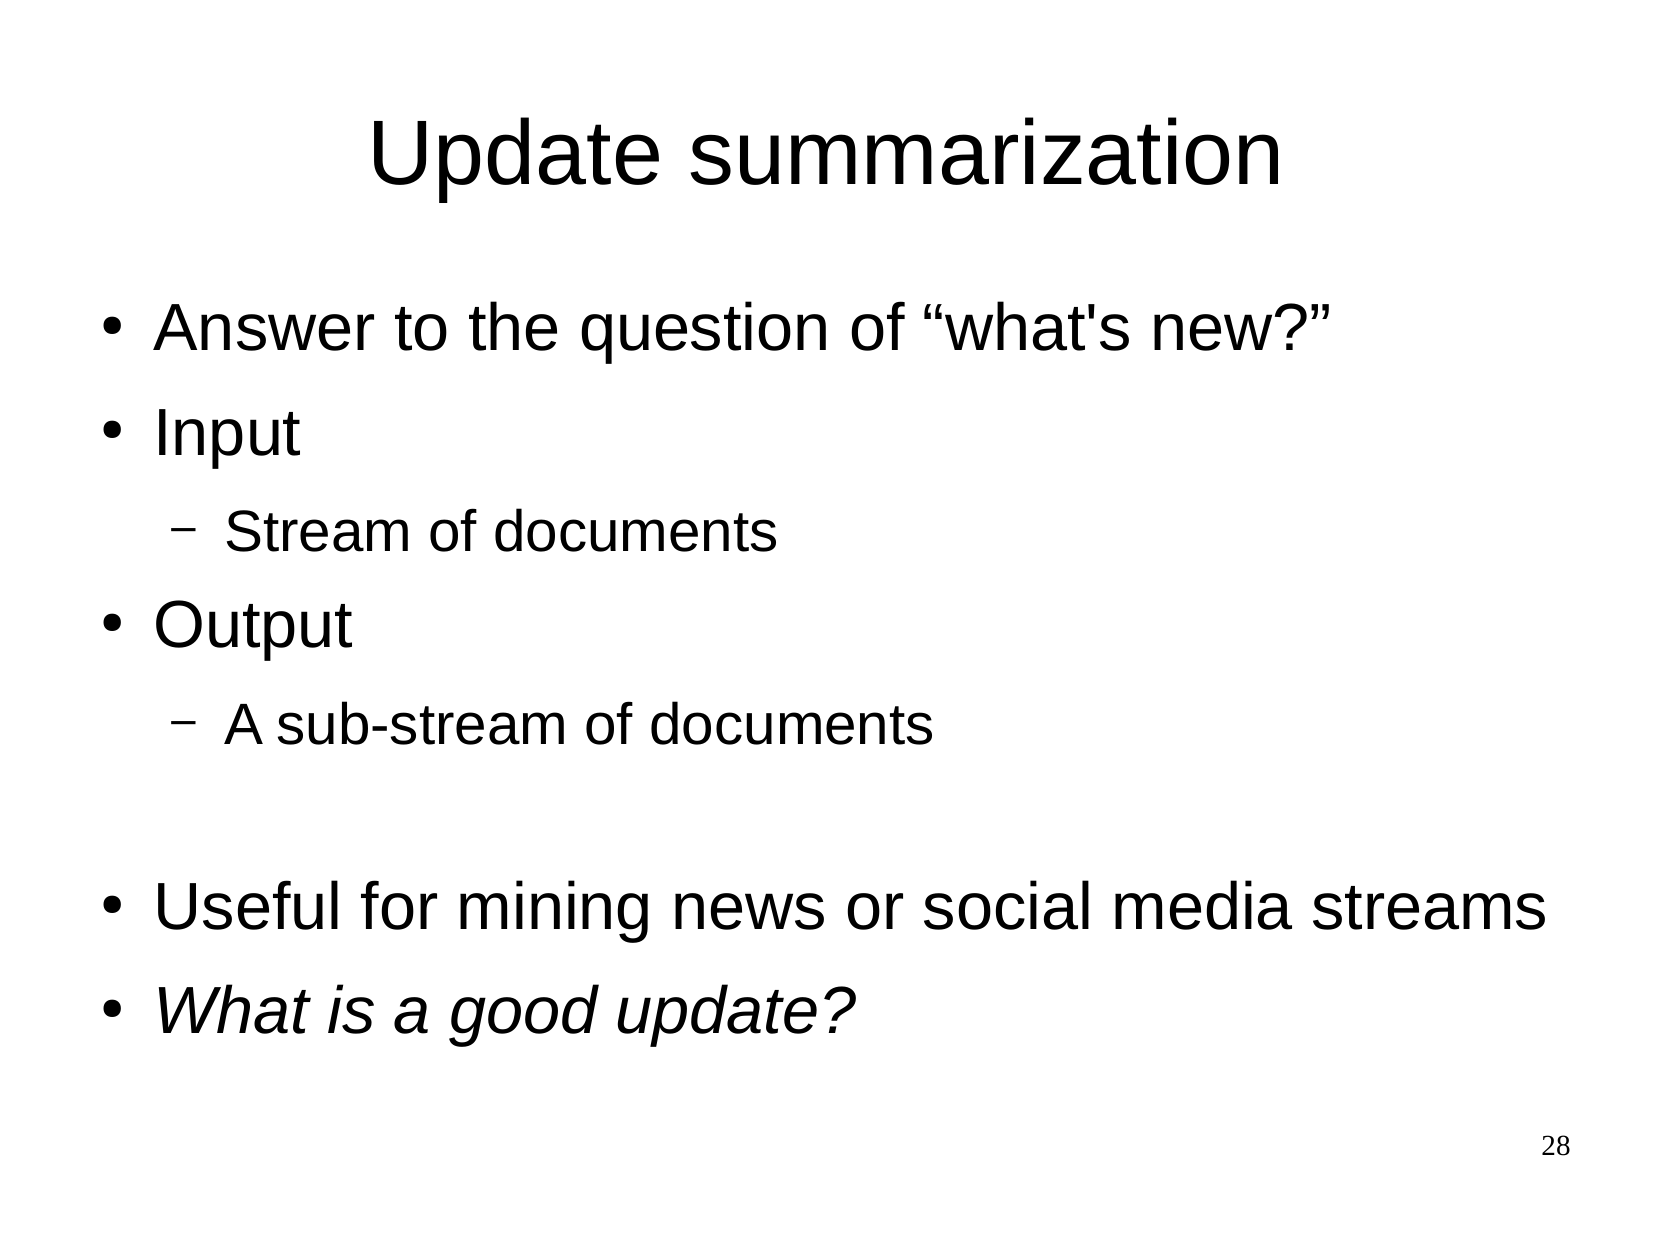

# Update summarization
Answer to the question of “what's new?”
Input
Stream of documents
Output
A sub-stream of documents
Useful for mining news or social media streams
What is a good update?
28